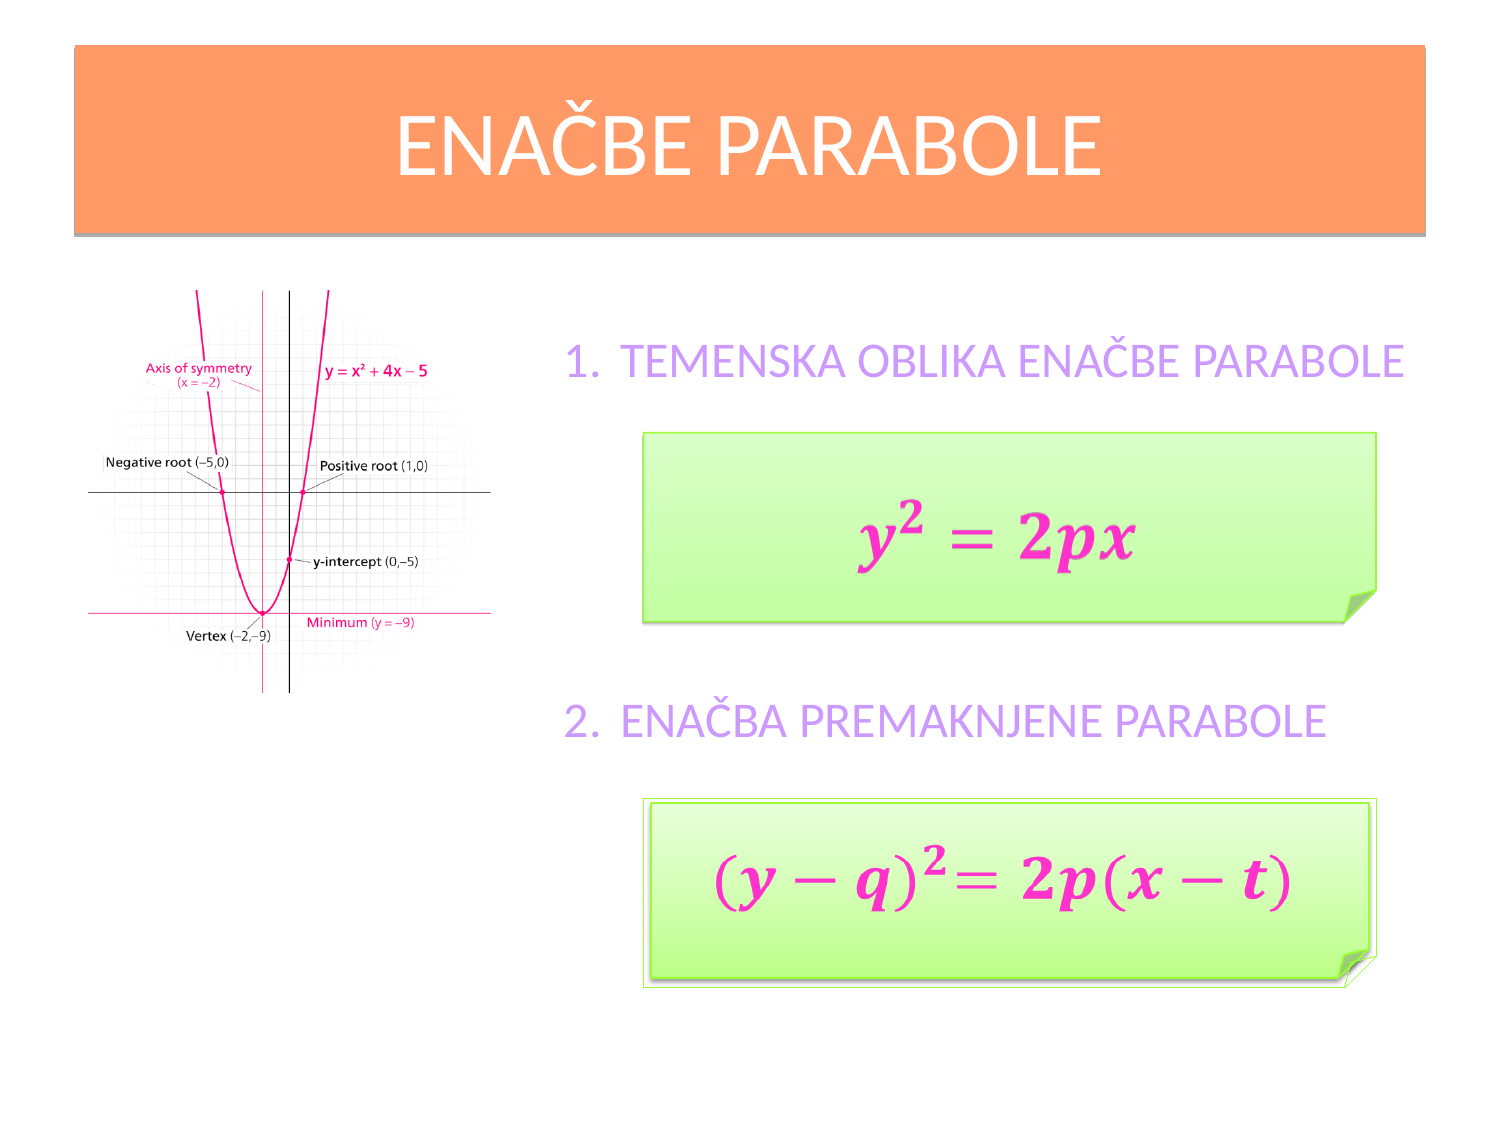

# ENAČBE PARABOLE
TEMENSKA OBLIKA ENAČBE PARABOLE
ENAČBA PREMAKNJENE PARABOLE